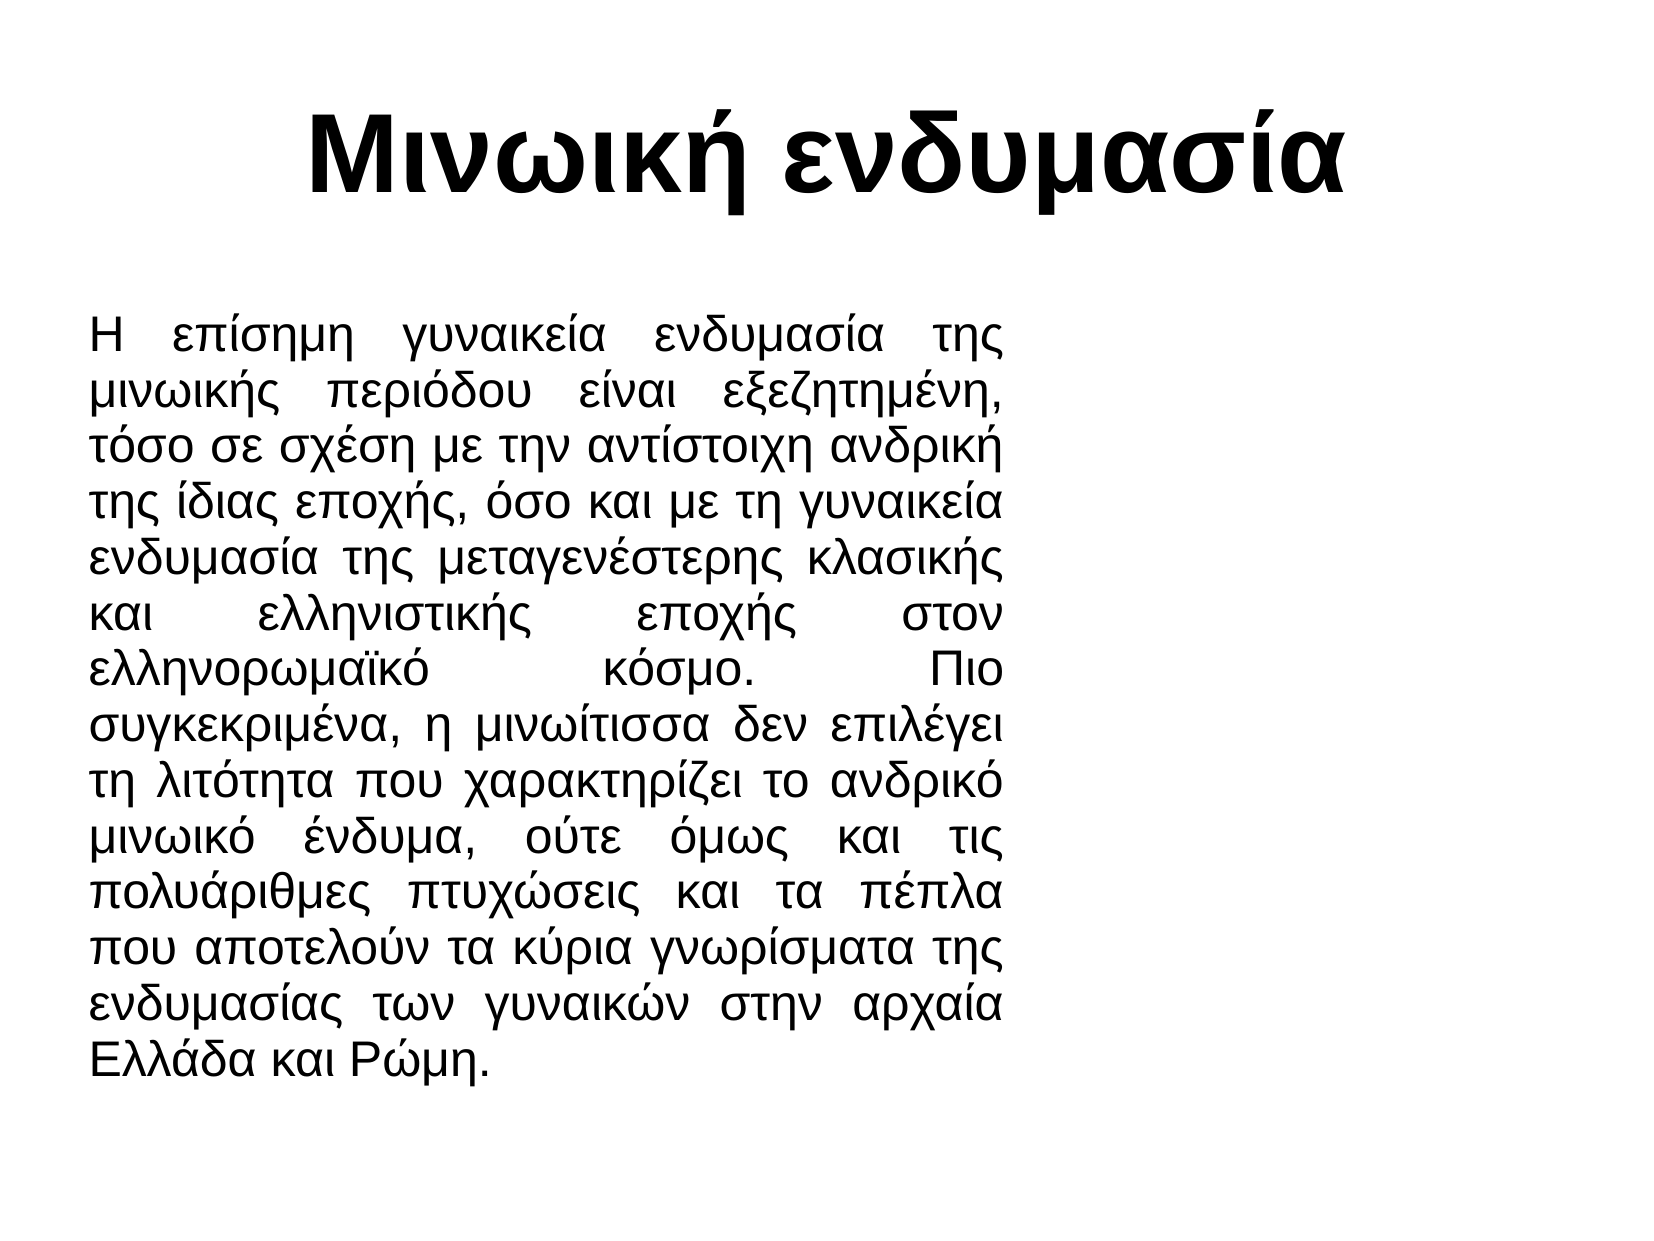

# Μινωική ενδυμασία
Η επίσημη γυναικεία ενδυμασία της μινωικής περιόδου είναι εξεζητημένη, τόσο σε σχέση με την αντίστοιχη ανδρική της ίδιας εποχής, όσο και με τη γυναικεία ενδυμασία της μεταγενέστερης κλασικής και ελληνιστικής εποχής στον ελληνορωμαϊκό κόσμο. Πιο συγκεκριμένα, η μινωίτισσα δεν επιλέγει τη λιτότητα που χαρακτηρίζει το ανδρικό μινωικό ένδυμα, ούτε όμως και τις πολυάριθμες πτυχώσεις και τα πέπλα που αποτελούν τα κύρια γνωρίσματα της ενδυμασίας των γυναικών στην αρχαία Ελλάδα και Ρώμη.